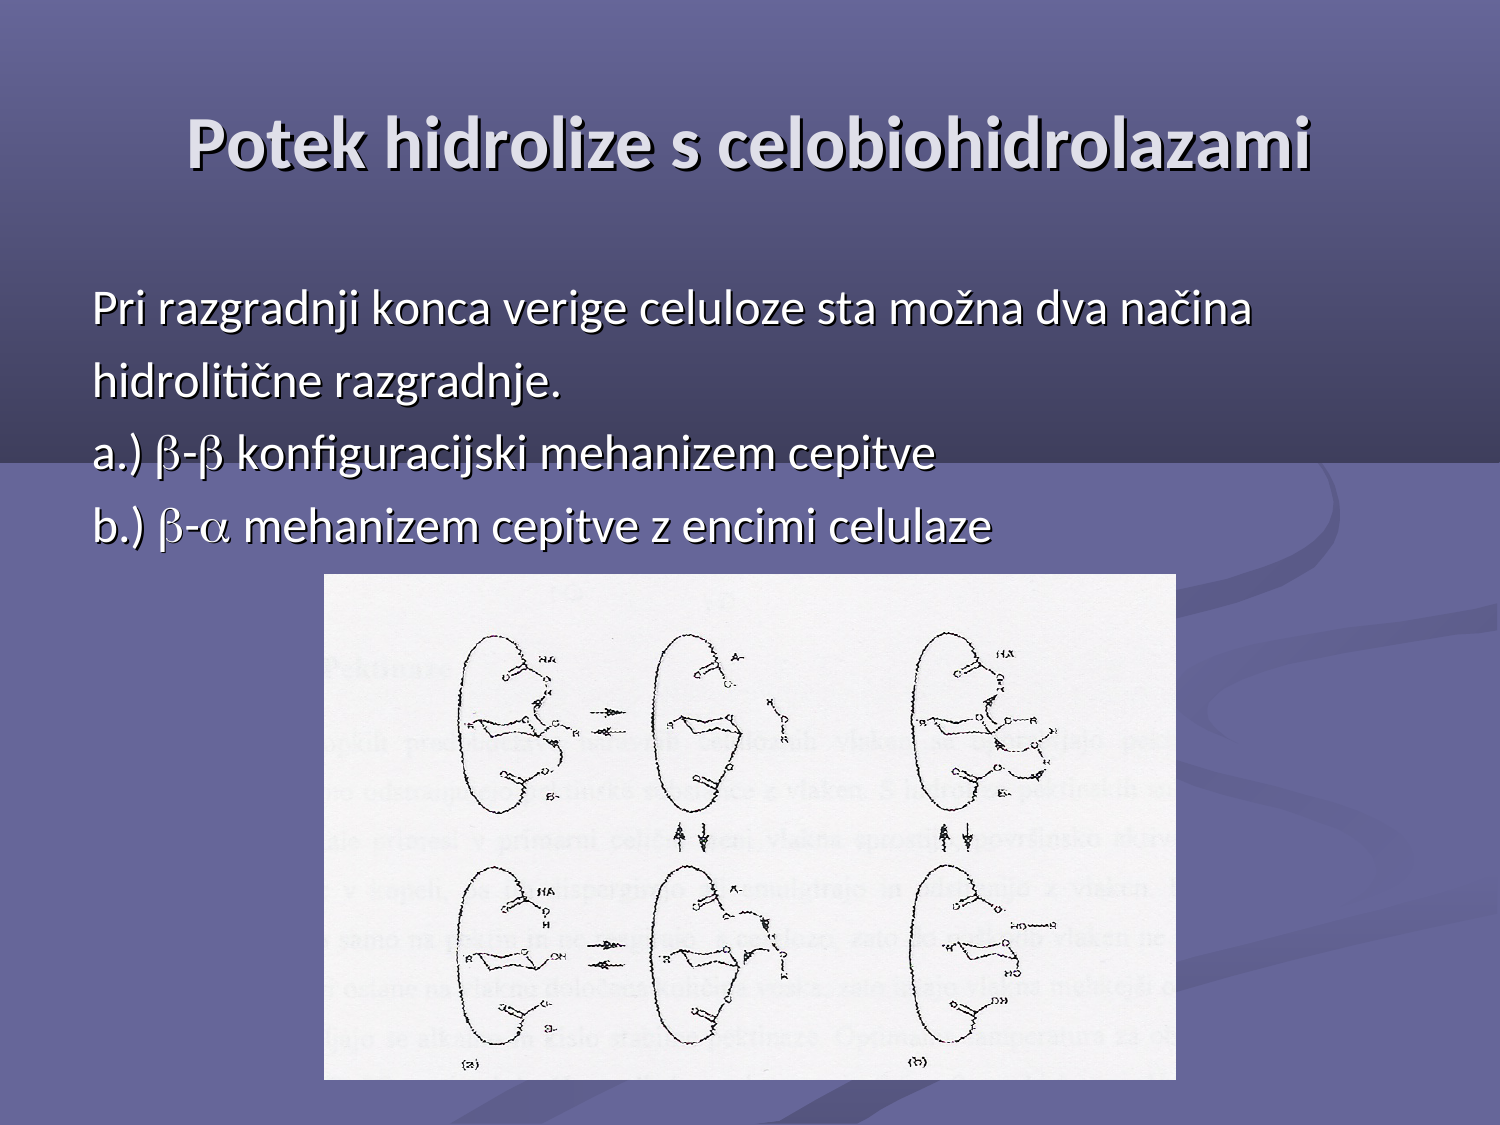

# Potek hidrolize s celobiohidrolazami
Pri razgradnji konca verige celuloze sta možna dva načina
hidrolitične razgradnje.
a.) - konfiguracijski mehanizem cepitve
b.) - mehanizem cepitve z encimi celulaze